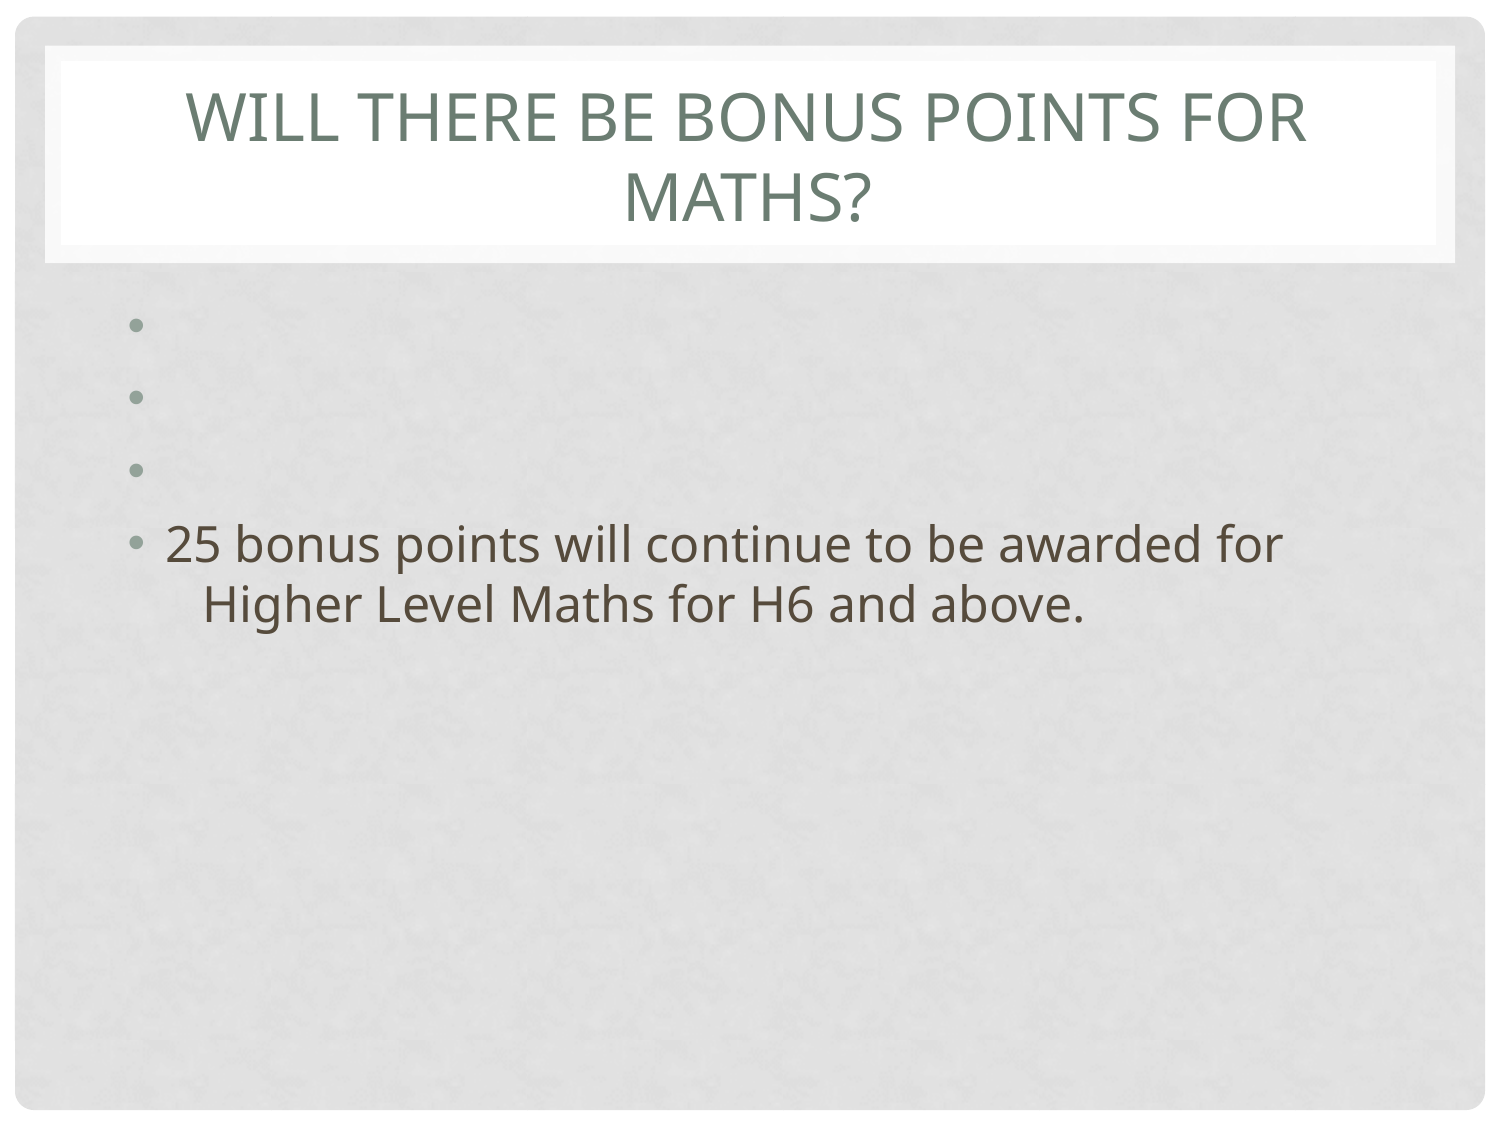

# Will there be bonus points for Maths?
25 bonus points will continue to be awarded for Higher Level Maths for H6 and above.